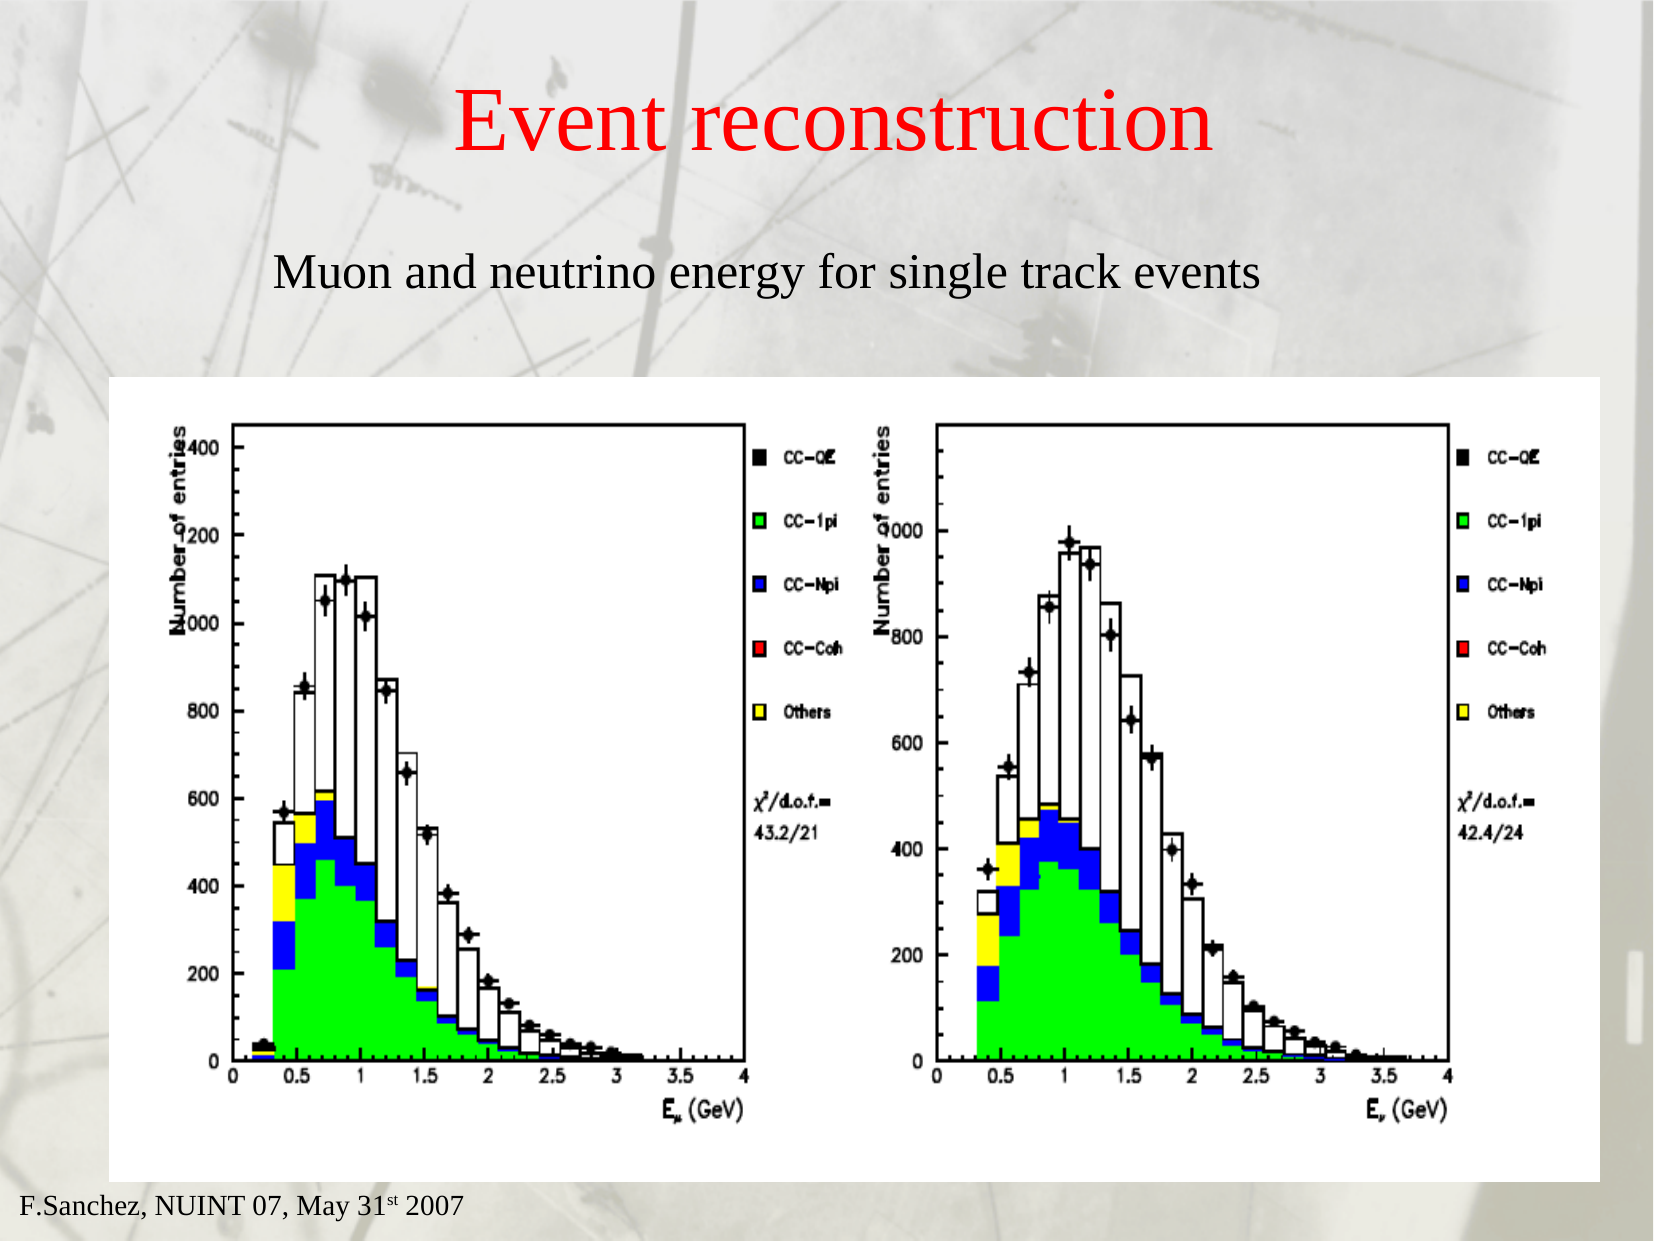

# Event reconstruction
Muon and neutrino energy for single track events